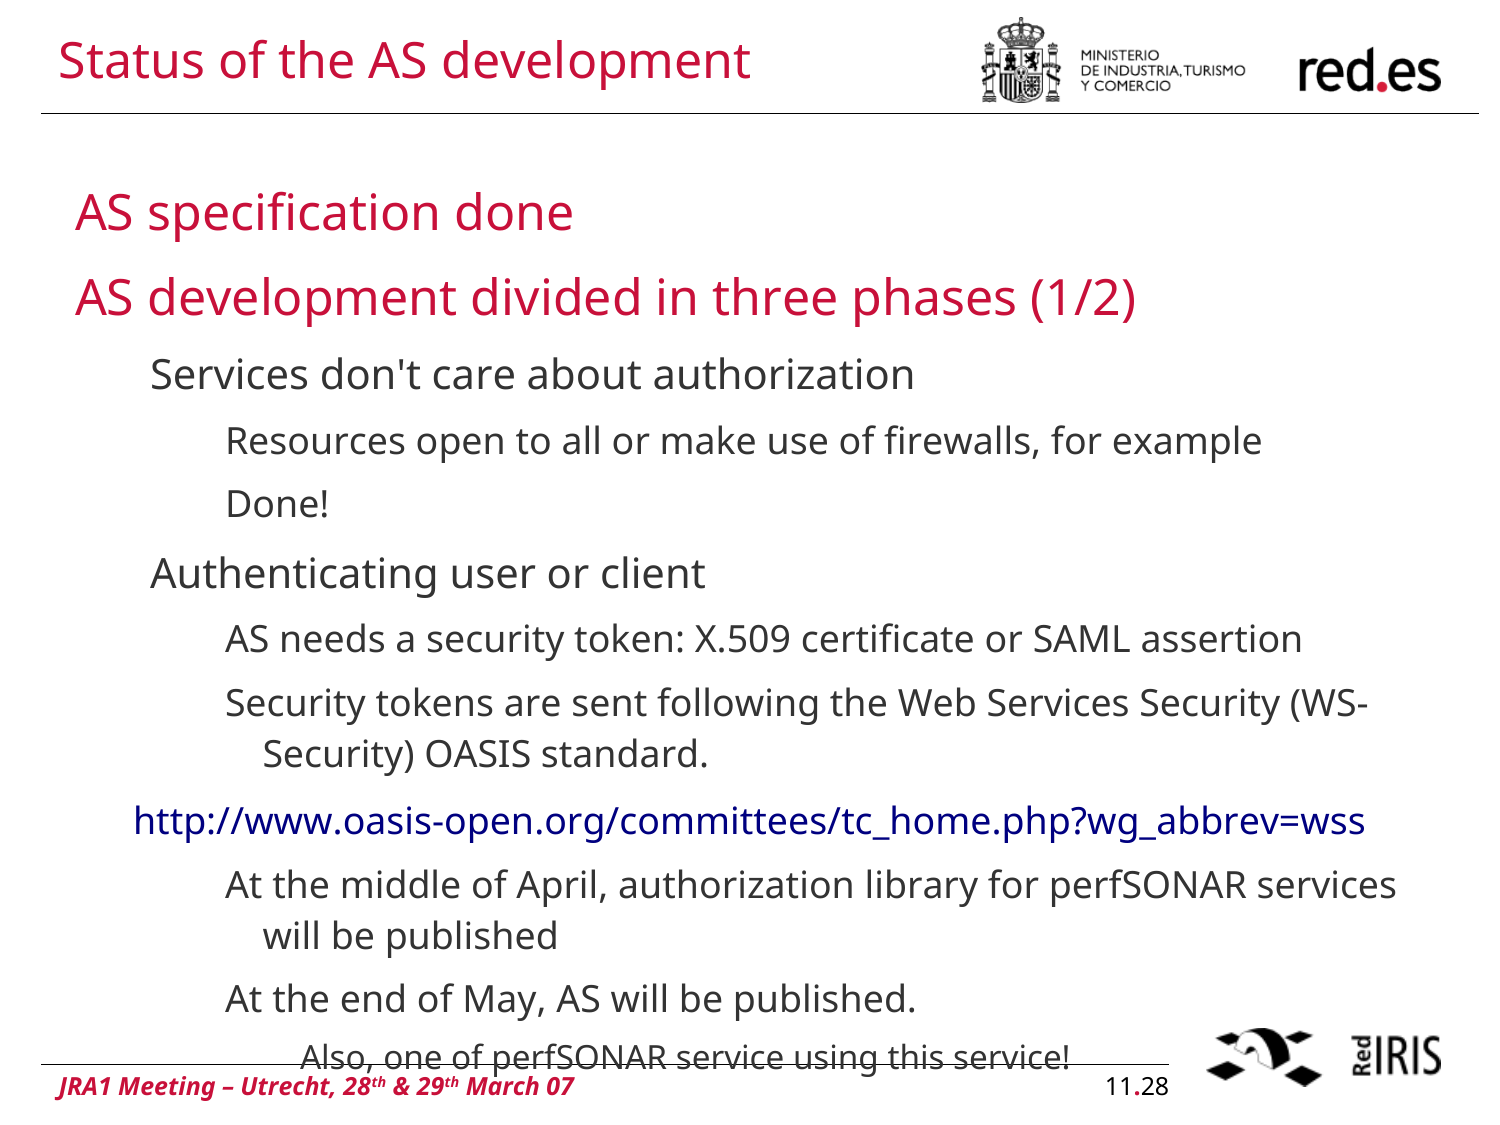

# Status of the AS development
AS specification done
AS development divided in three phases (1/2)
Services don't care about authorization
Resources open to all or make use of firewalls, for example
Done!
Authenticating user or client
AS needs a security token: X.509 certificate or SAML assertion
Security tokens are sent following the Web Services Security (WS-Security) OASIS standard.
http://www.oasis-open.org/committees/tc_home.php?wg_abbrev=wss
At the middle of April, authorization library for perfSONAR services will be published
At the end of May, AS will be published.
Also, one of perfSONAR service using this service!
11